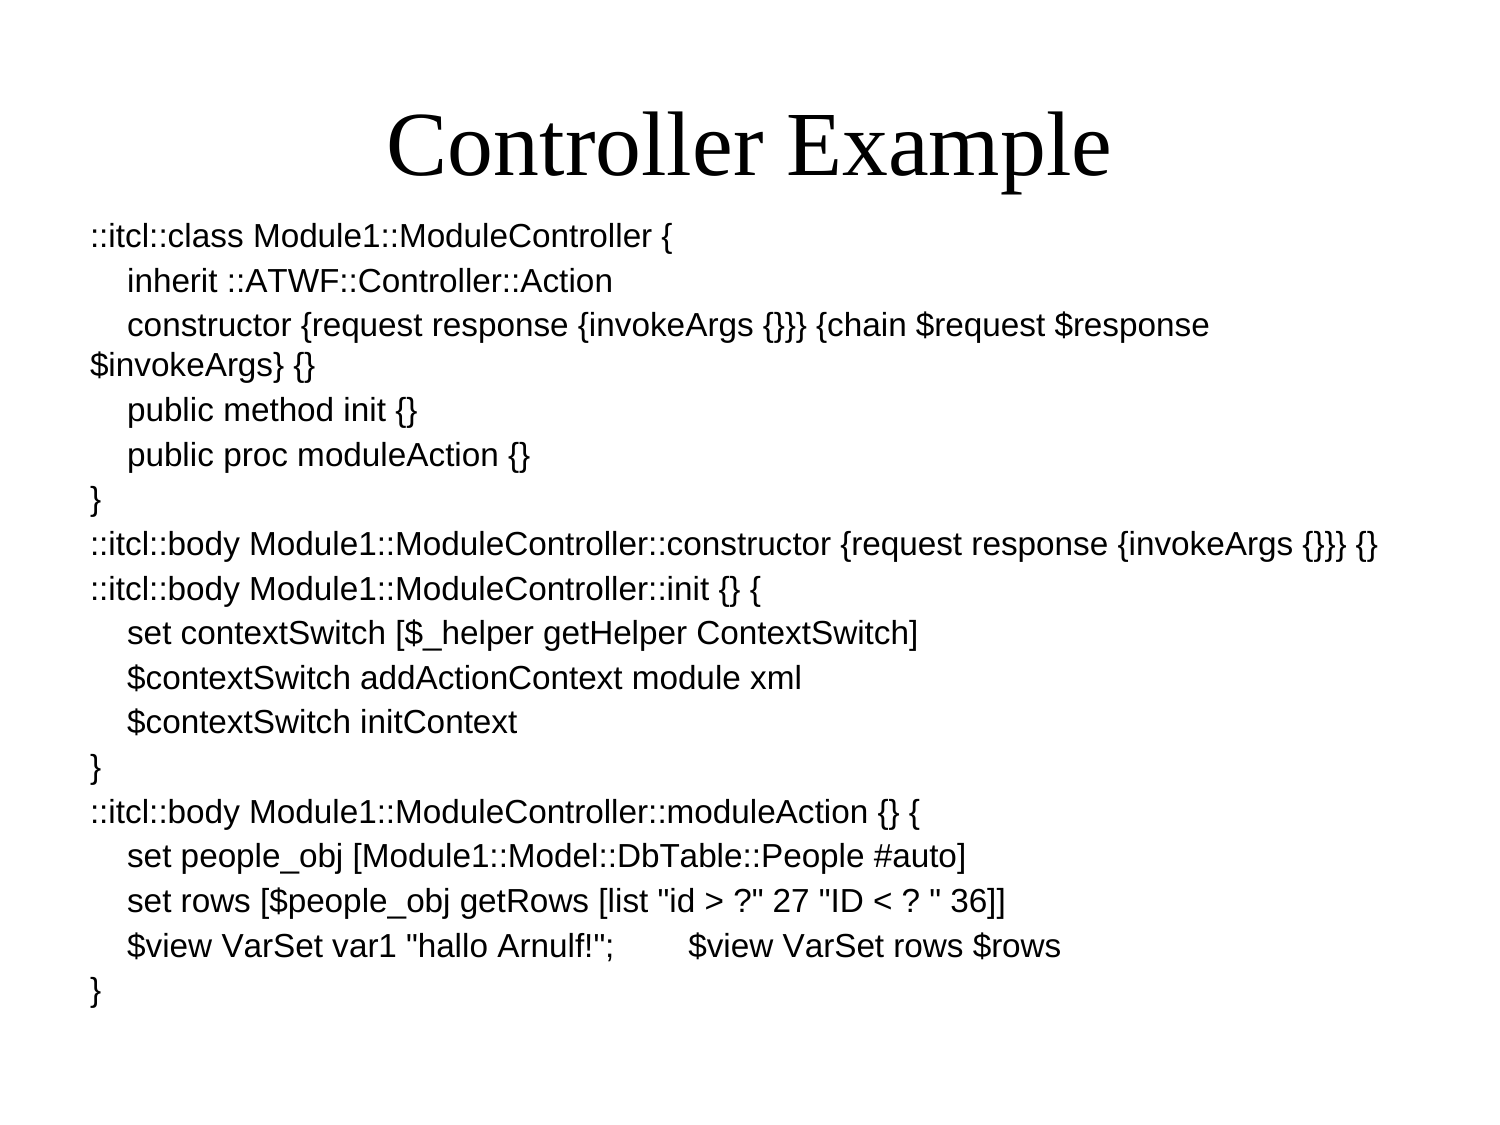

Controller Example‏
::itcl::class Module1::ModuleController {
 inherit ::ATWF::Controller::Action
 constructor {request response {invokeArgs {}}} {chain $request $response $invokeArgs} {}
 public method init {}
 public proc moduleAction {}
}
::itcl::body Module1::ModuleController::constructor {request response {invokeArgs {}}} {}
::itcl::body Module1::ModuleController::init {} {
 set contextSwitch [$_helper getHelper ContextSwitch]
 $contextSwitch addActionContext module xml
 $contextSwitch initContext
}
::itcl::body Module1::ModuleController::moduleAction {} {
 set people_obj [Module1::Model::DbTable::People #auto]
 set rows [$people_obj getRows [list "id > ?" 27 "ID < ? " 36]]
 $view VarSet var1 "hallo Arnulf!"; $view VarSet rows $rows
}